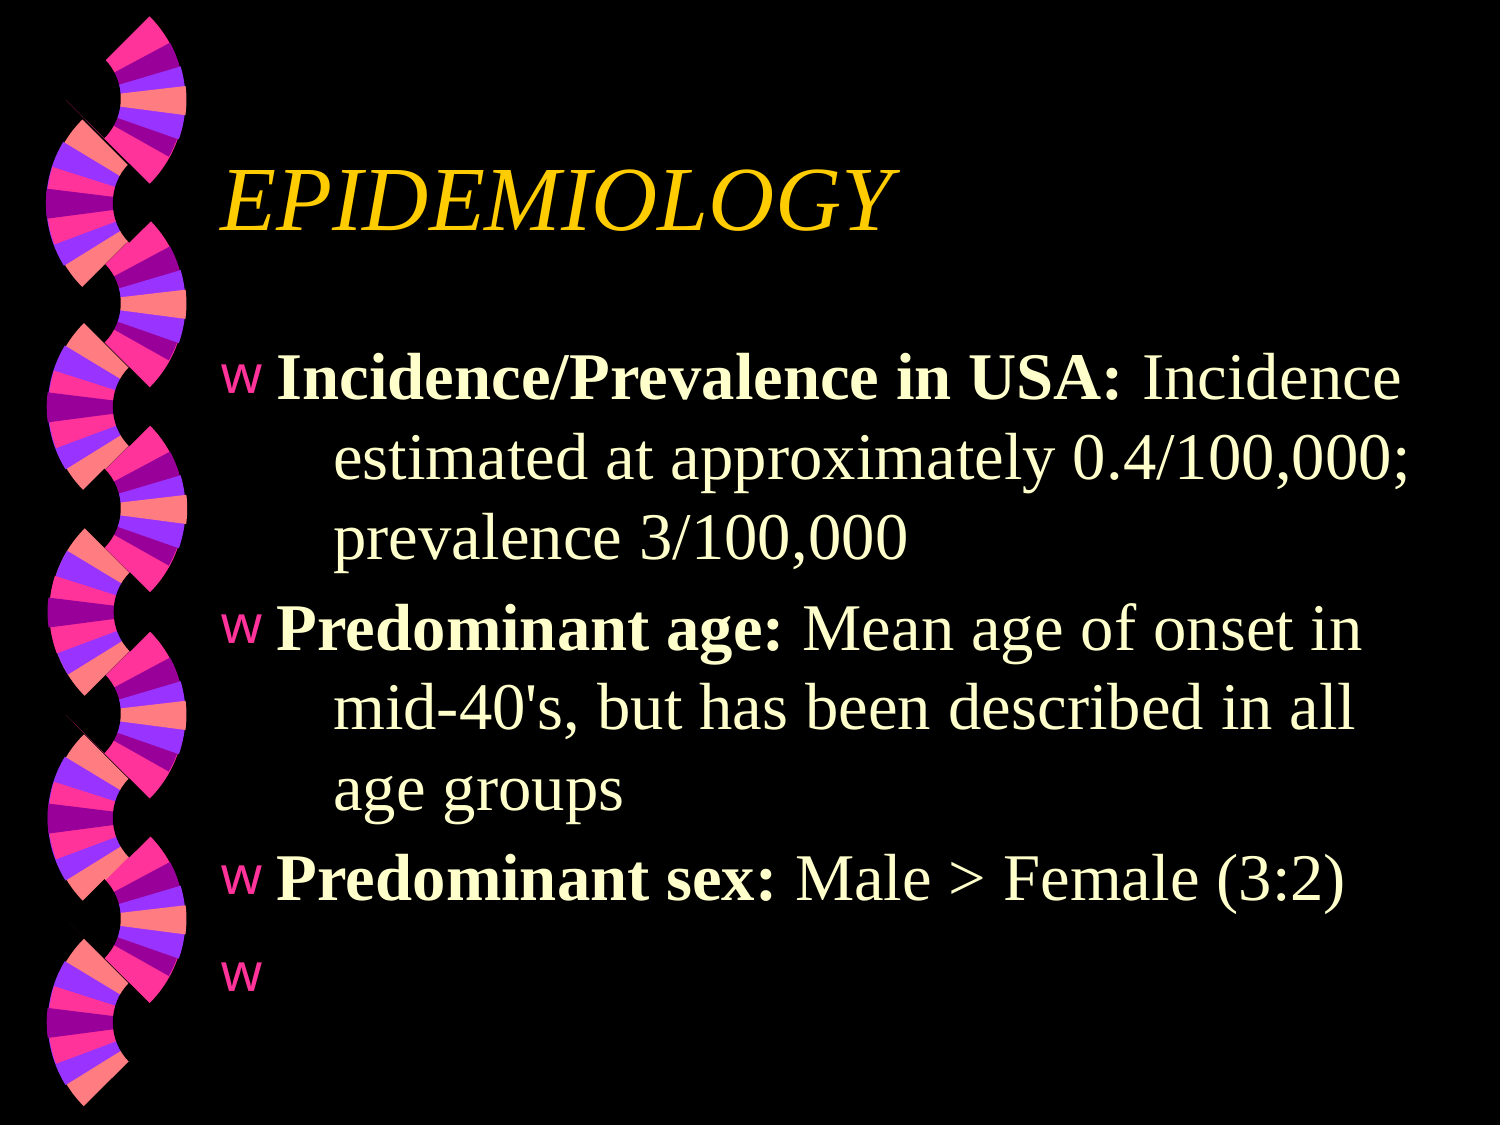

# EPIDEMIOLOGY
Incidence/Prevalence in USA: Incidence estimated at approximately 0.4/100,000; prevalence 3/100,000
Predominant age: Mean age of onset in mid-40's, but has been described in all age groups
Predominant sex: Male > Female (3:2)